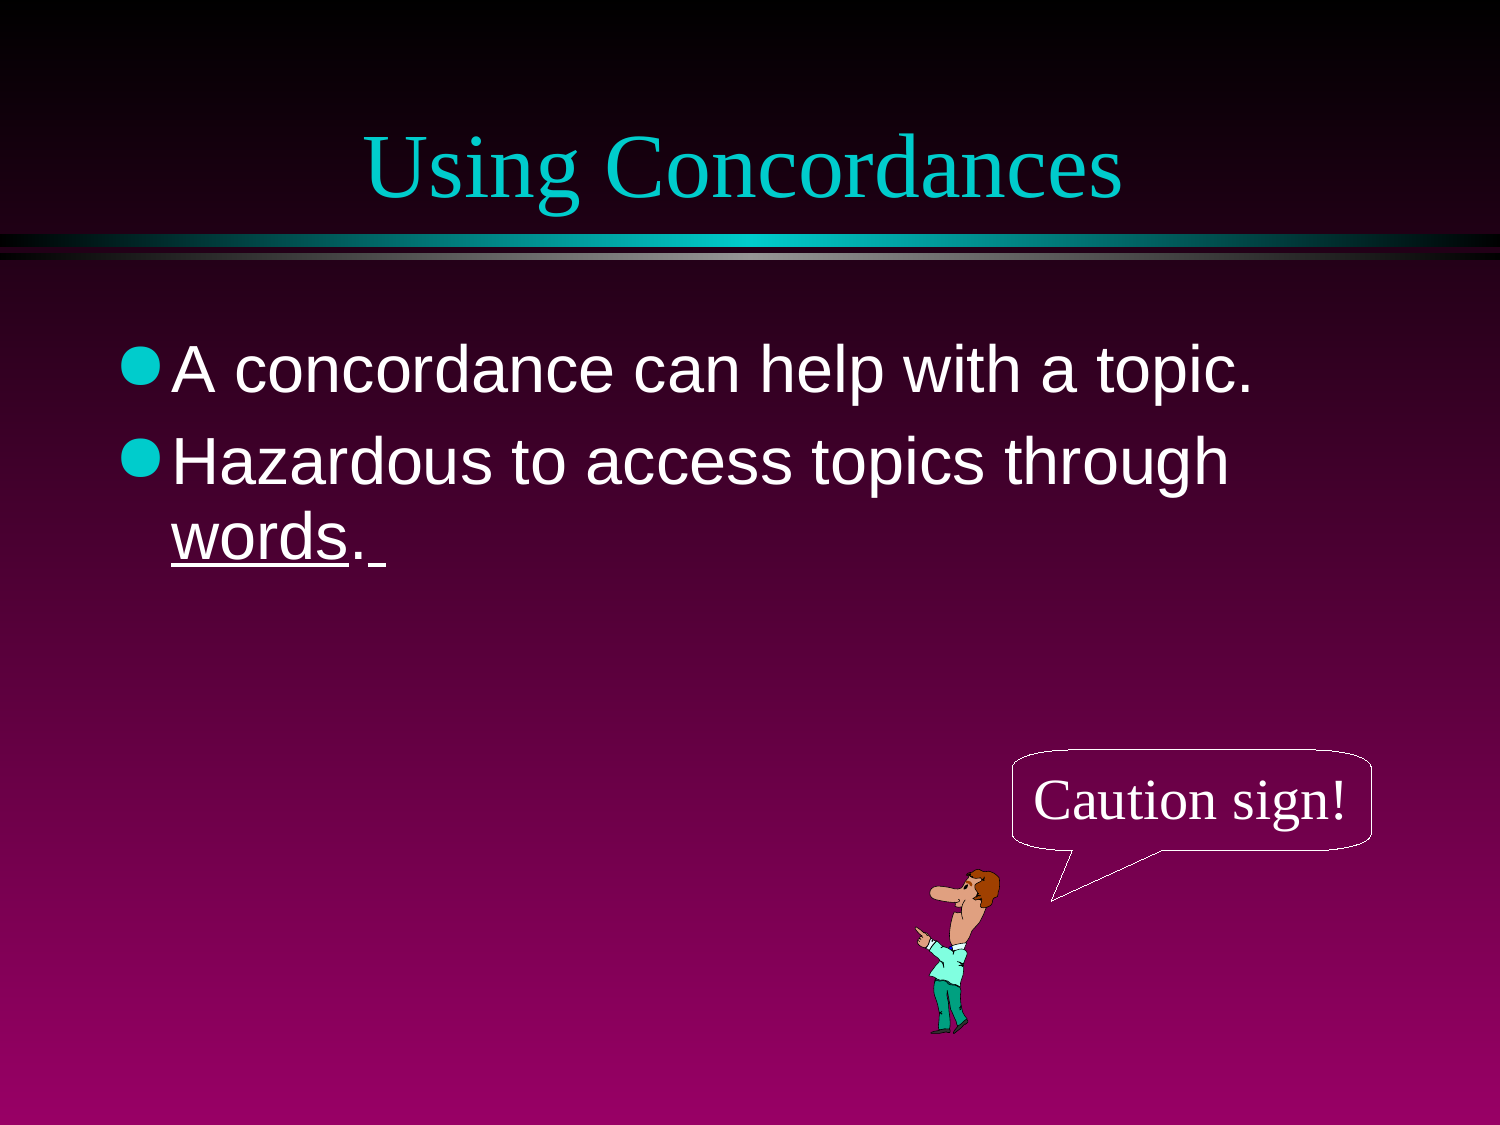

# Using Concordances
A concordance can help with a topic.
Hazardous to access topics through words.
Caution sign!